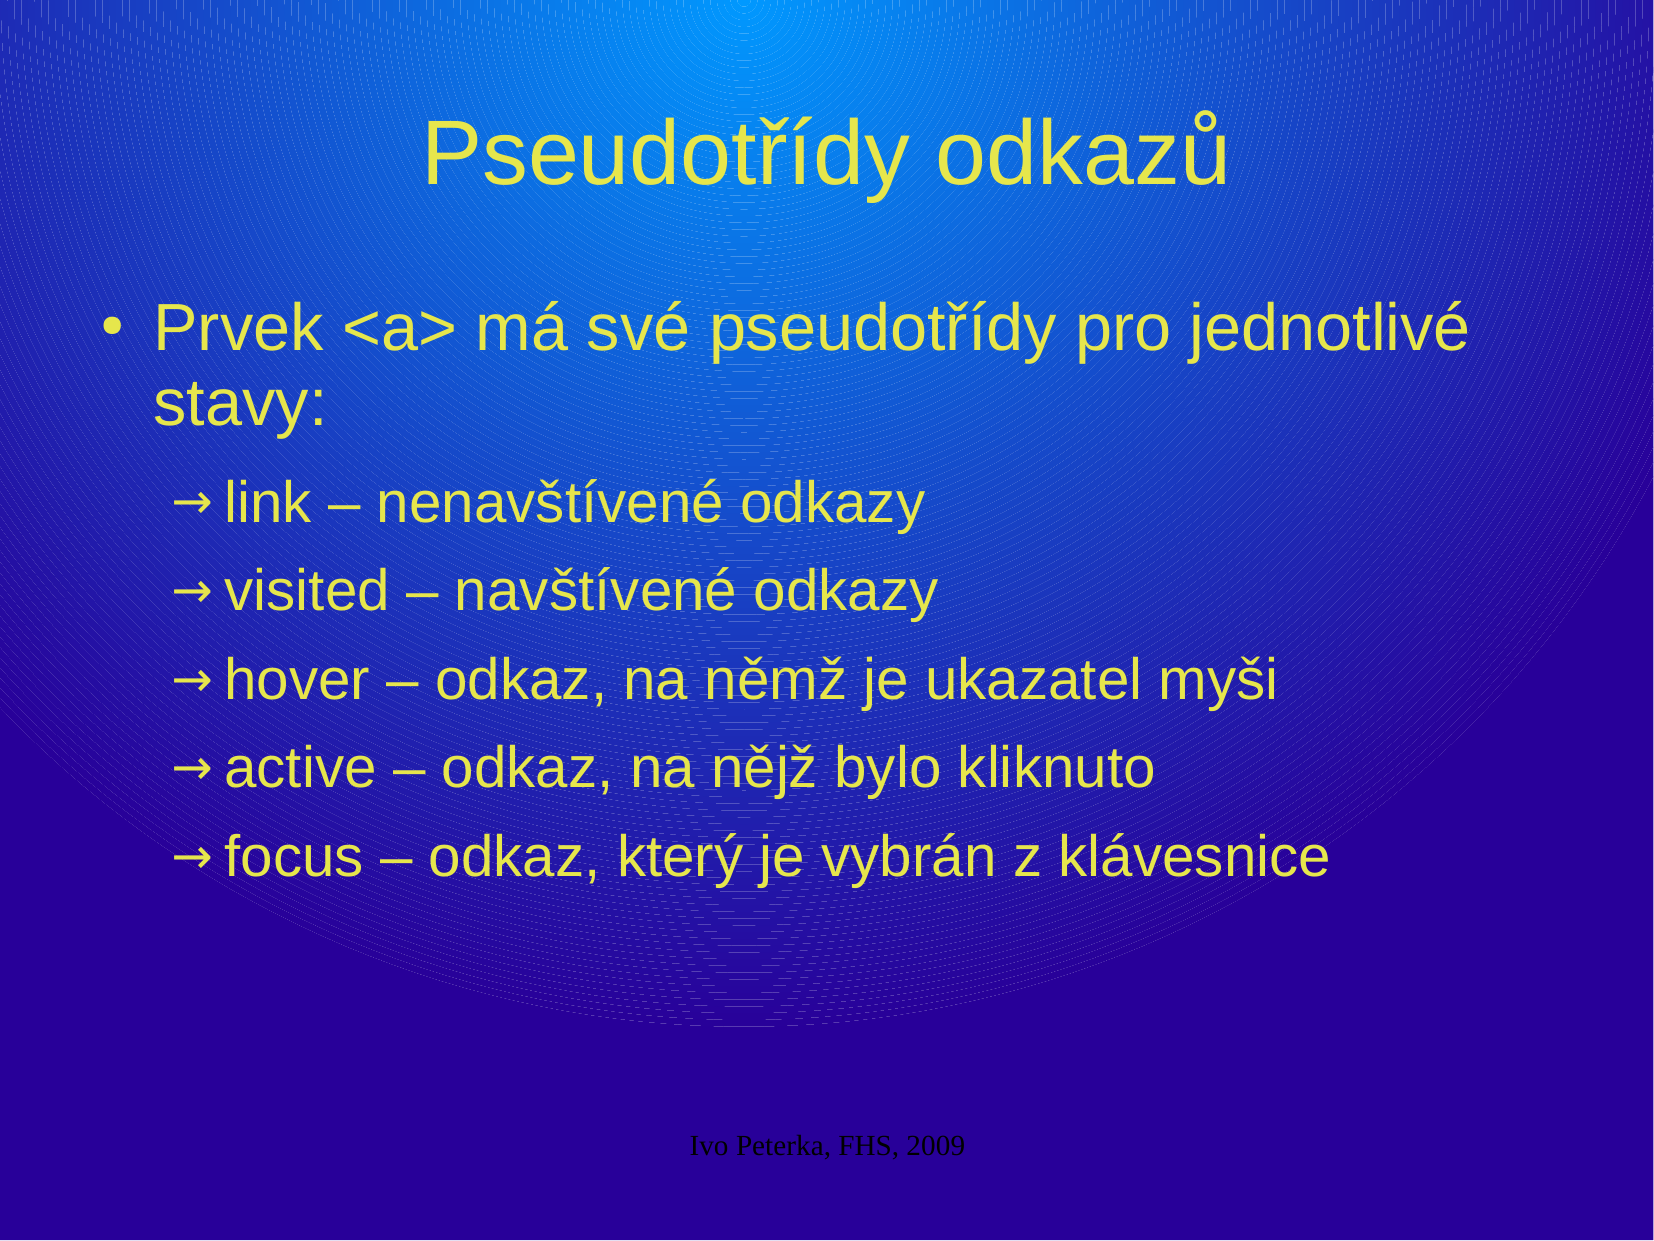

# Pseudotřídy odkazů
Prvek <a> má své pseudotřídy pro jednotlivé stavy:
link – nenavštívené odkazy
visited – navštívené odkazy
hover – odkaz, na němž je ukazatel myši
active – odkaz, na nějž bylo kliknuto
focus – odkaz, který je vybrán z klávesnice